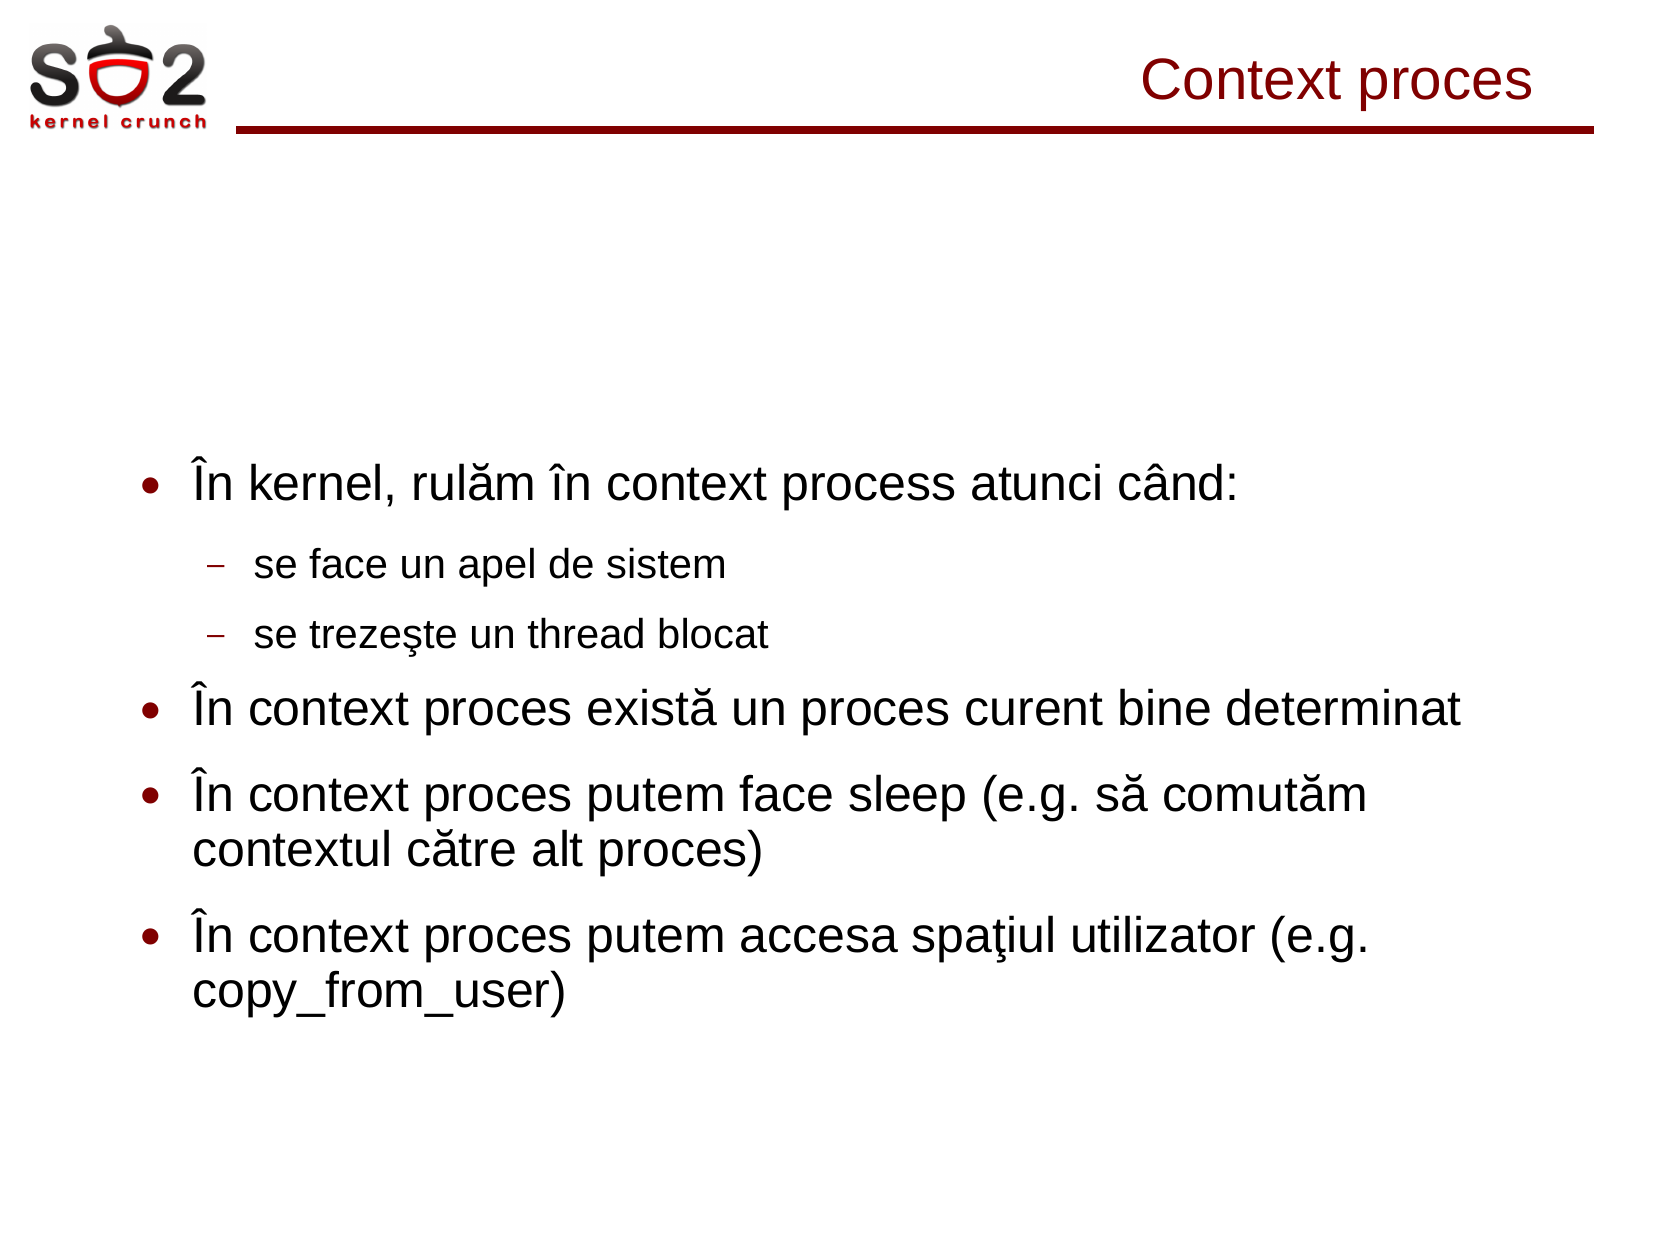

# Context proces
În kernel, rulăm în context process atunci când:
se face un apel de sistem
se trezeşte un thread blocat
În context proces există un proces curent bine determinat
În context proces putem face sleep (e.g. să comutăm contextul către alt proces)
În context proces putem accesa spaţiul utilizator (e.g. copy_from_user)